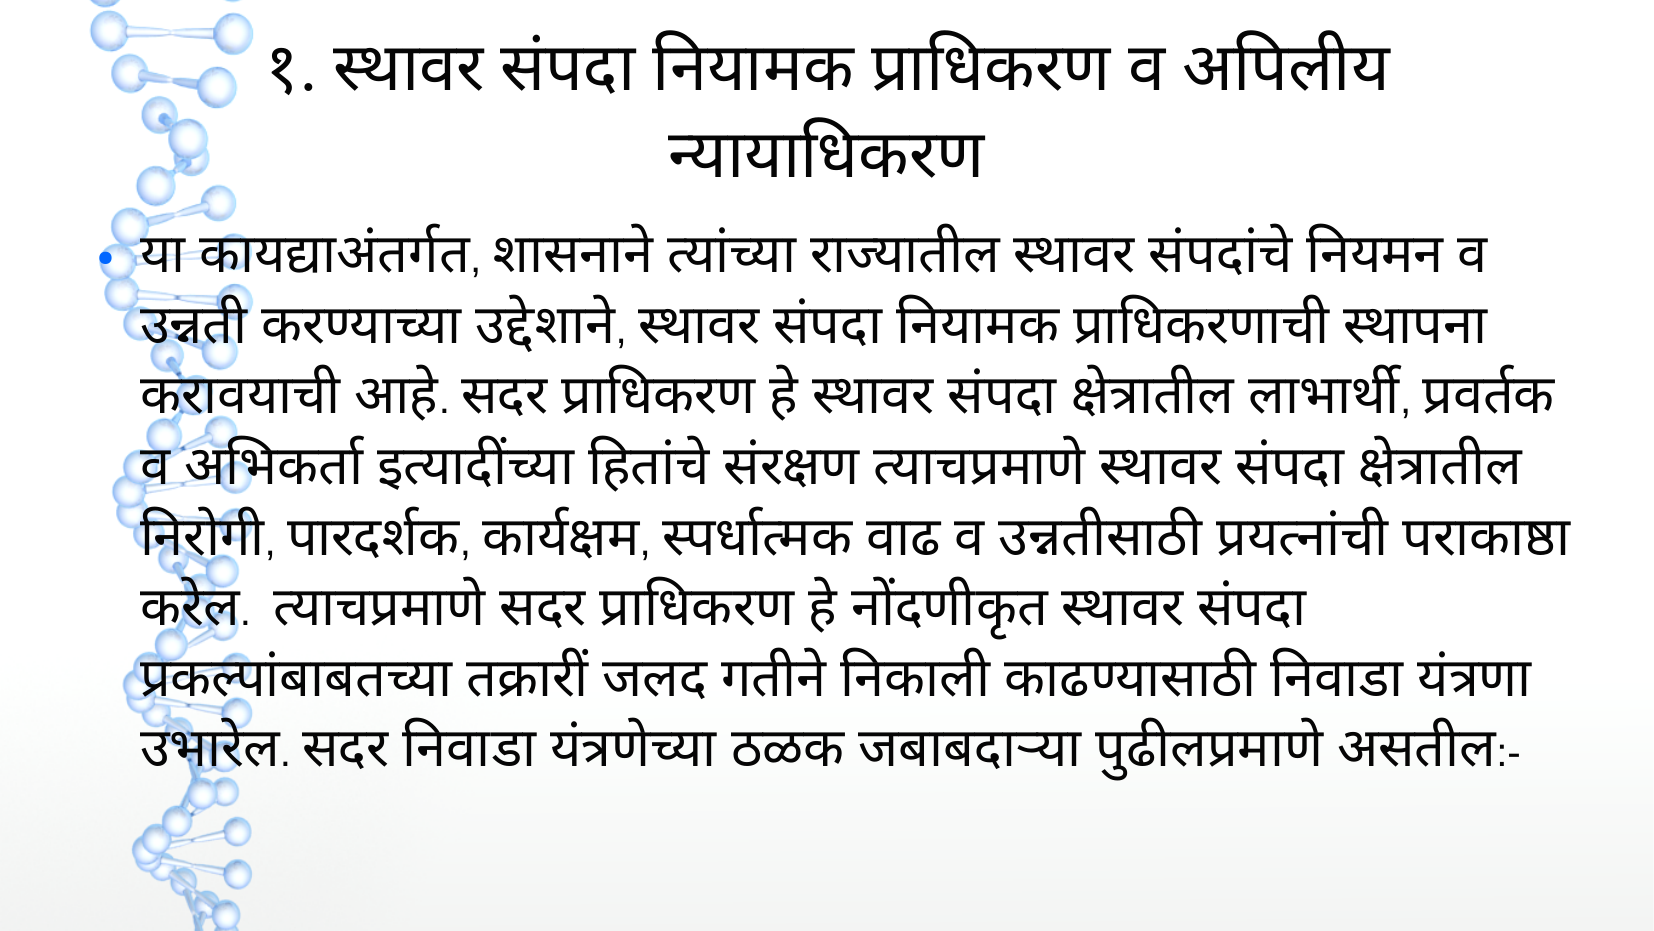

# १. स्थावर संपदा नियामक प्राधिकरण व अपिलीय न्यायाधिकरण
या कायद्याअंतर्गत, शासनाने त्यांच्या राज्यातील स्थावर संपदांचे नियमन व उन्नती करण्याच्या उद्देशाने, स्थावर संपदा नियामक प्राधिकरणाची स्थापना करावयाची आहे. सदर प्राधिकरण हे स्थावर संपदा क्षेत्रातील लाभार्थी, प्रवर्तक व अभिकर्ता इत्यादींच्या हितांचे संरक्षण त्याचप्रमाणे स्थावर संपदा क्षेत्रातील निरोगी, पारदर्शक, कार्यक्षम, स्पर्धात्मक वाढ व उन्नतीसाठी प्रयत्नांची पराकाष्ठा करेल. त्याचप्रमाणे सदर प्राधिकरण हे नोंदणीकृत स्थावर संपदा प्रकल्पांबाबतच्या तक्रारीं जलद गतीने निकाली काढण्यासाठी निवाडा यंत्रणा उभारेल. सदर निवाडा यंत्रणेच्या ठळक जबाबदाऱ्या पुढीलप्रमाणे असतील:-